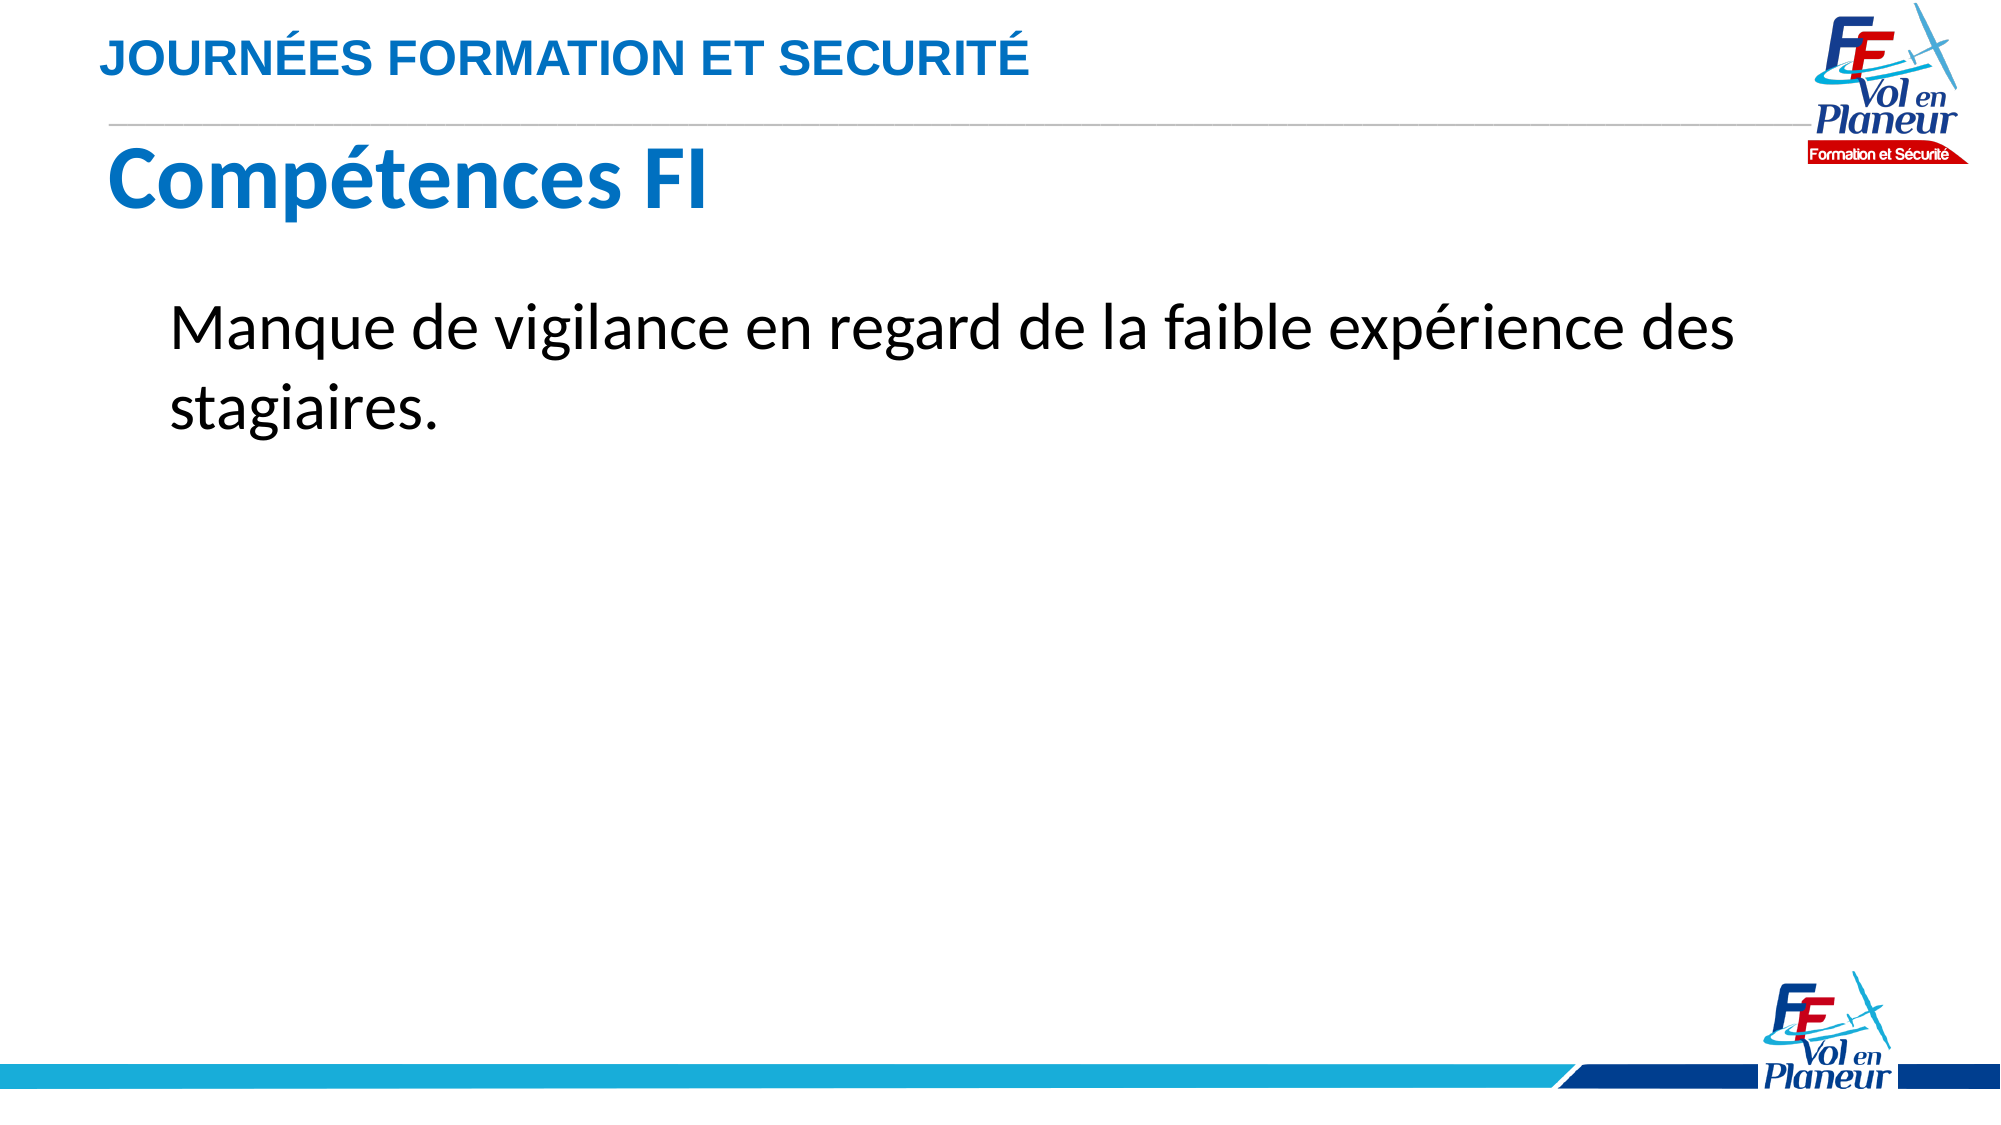

# JOURNÉES FORMATION ET SECURITÉ
Compétences FI
Manque de vigilance en regard de la faible expérience des stagiaires.